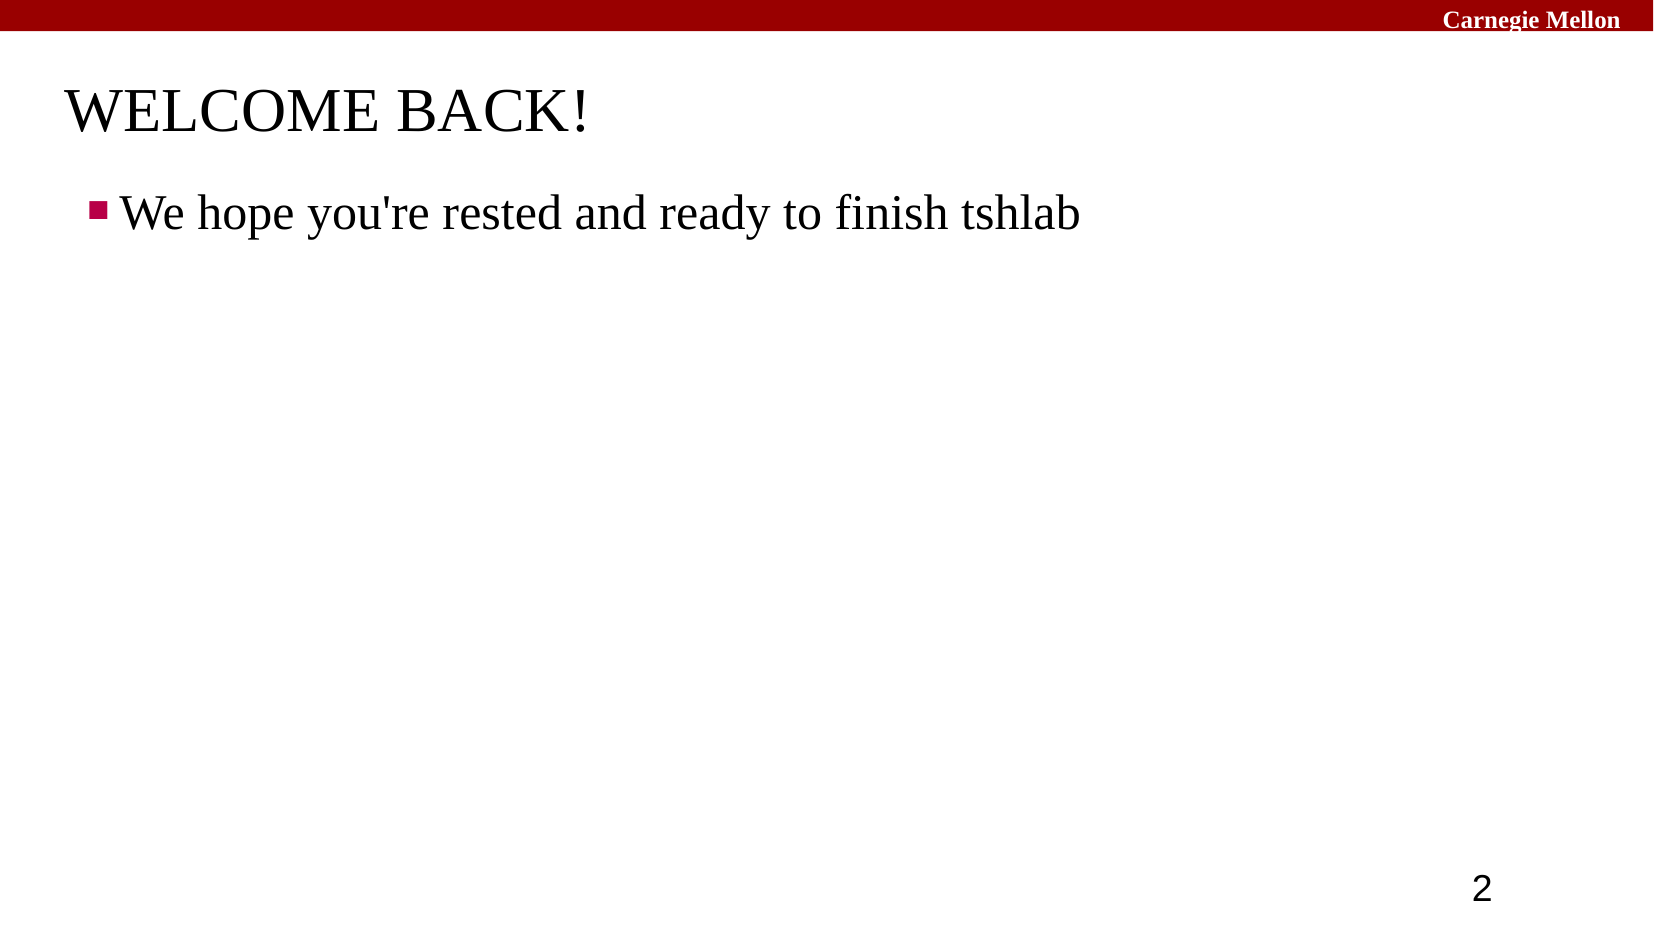

# WELCOME BACK!
We hope you're rested and ready to finish tshlab